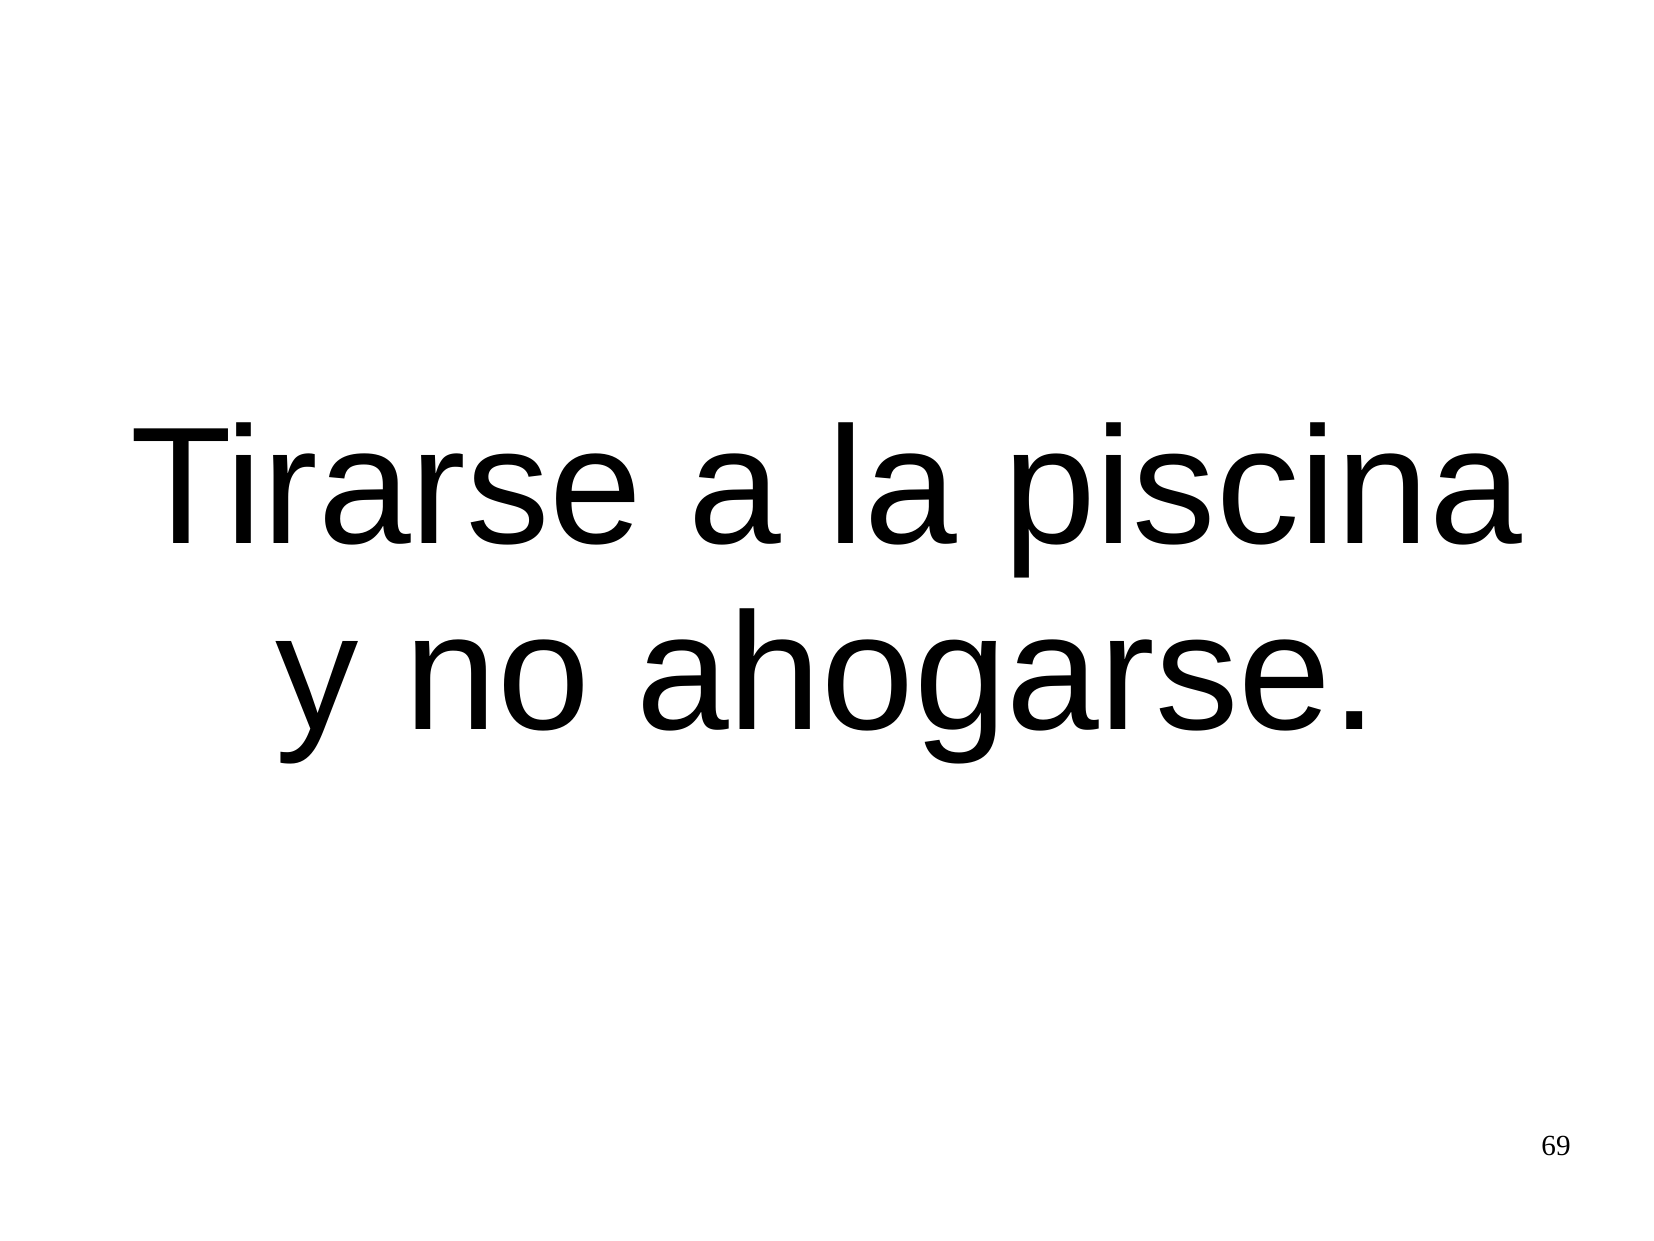

# Tirarse a la piscina y no ahogarse.
69